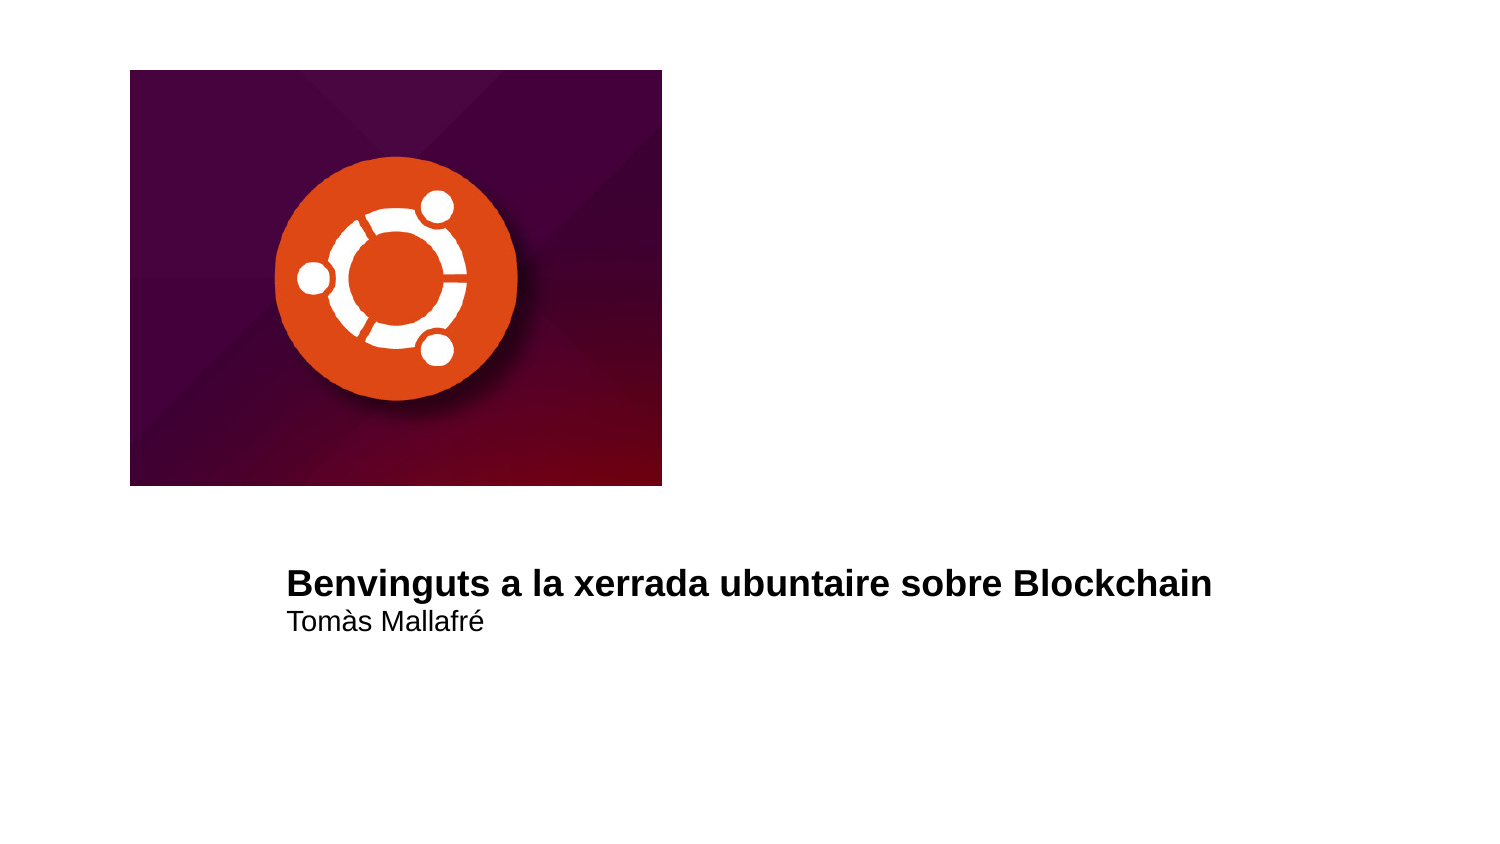

Benvinguts a la xerrada ubuntaire sobre Blockchain
Tomàs Mallafré